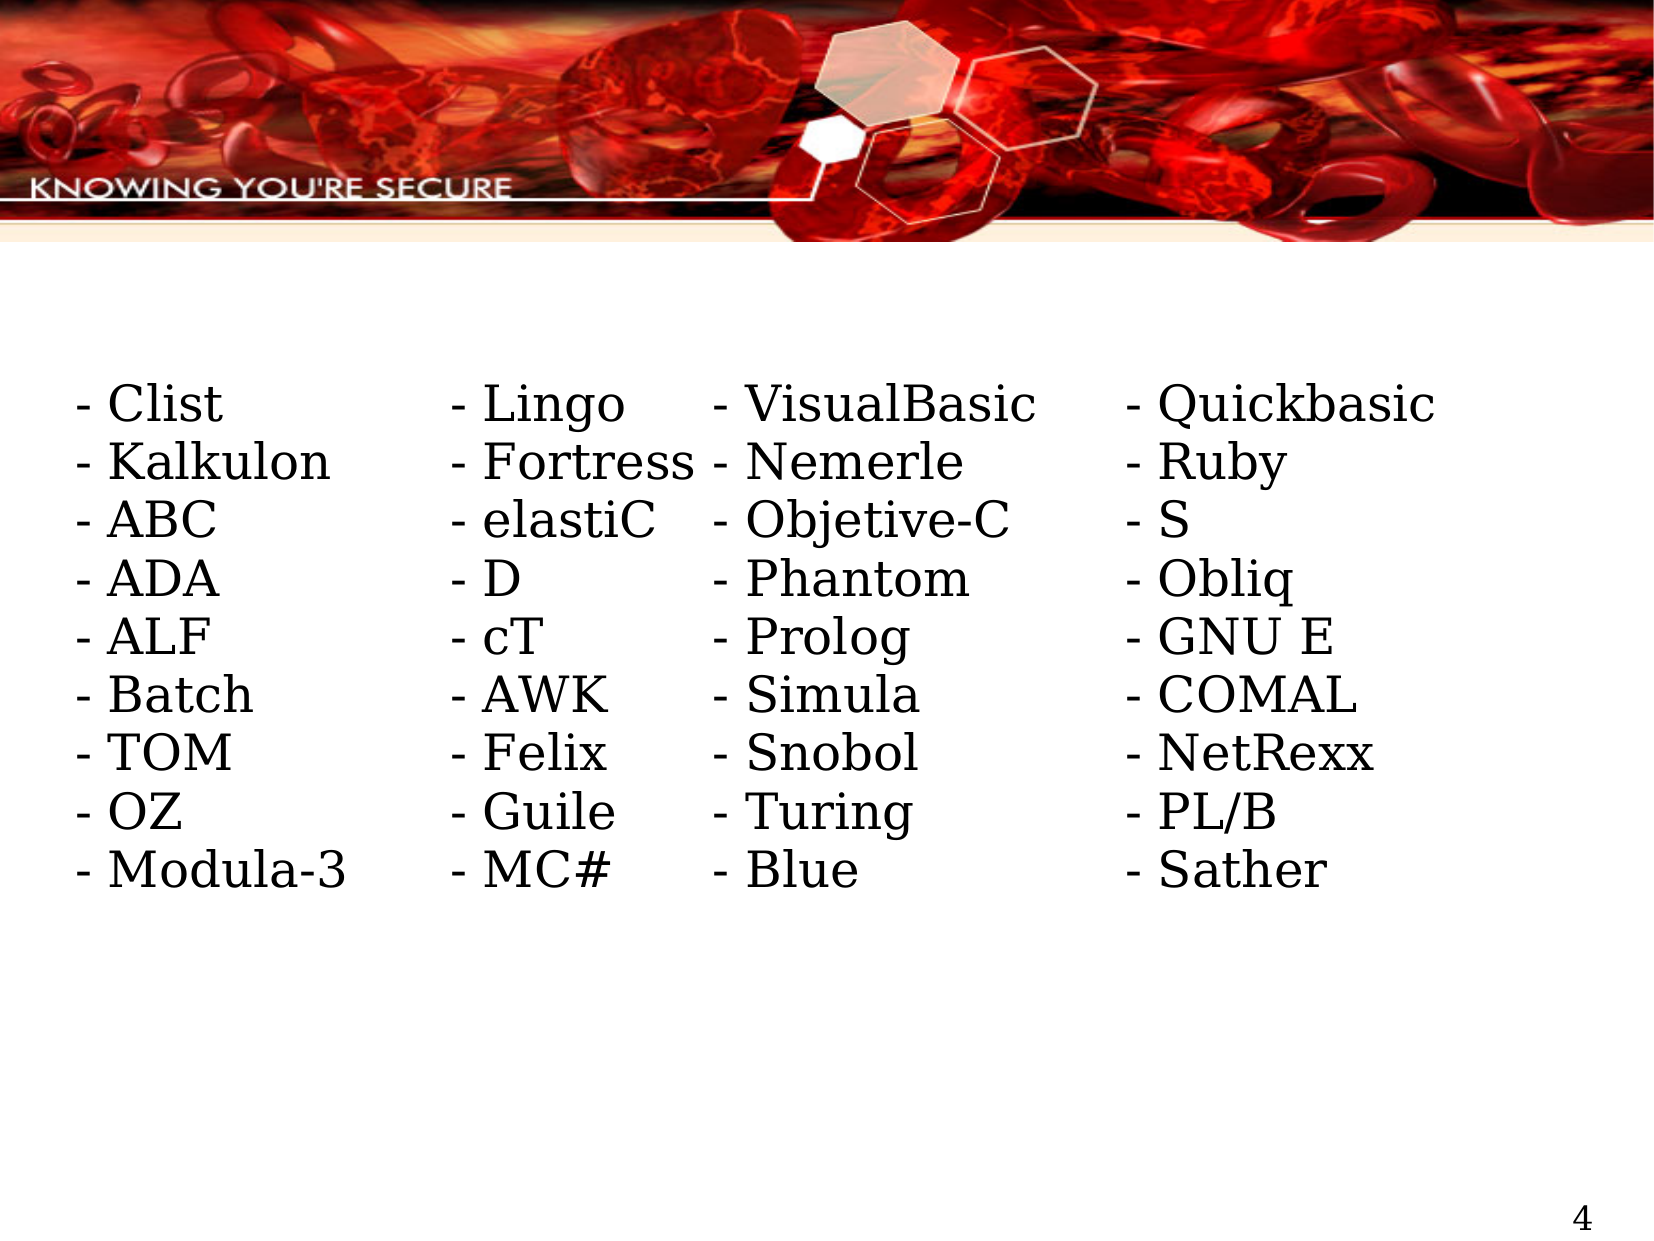

- Clist
- Kalkulon
- ABC
- ADA
- ALF
- Batch
- TOM
- OZ
- Modula-3
- Lingo
- Fortress
- elastiC
- D
- cT
- AWK
- Felix
- Guile
- MC#
- VisualBasic
- Nemerle
- Objetive-C
- Phantom
- Prolog
- Simula
- Snobol
- Turing
- Blue
- Quickbasic
- Ruby
- S
- Obliq
- GNU E
- COMAL
- NetRexx
- PL/B
- Sather